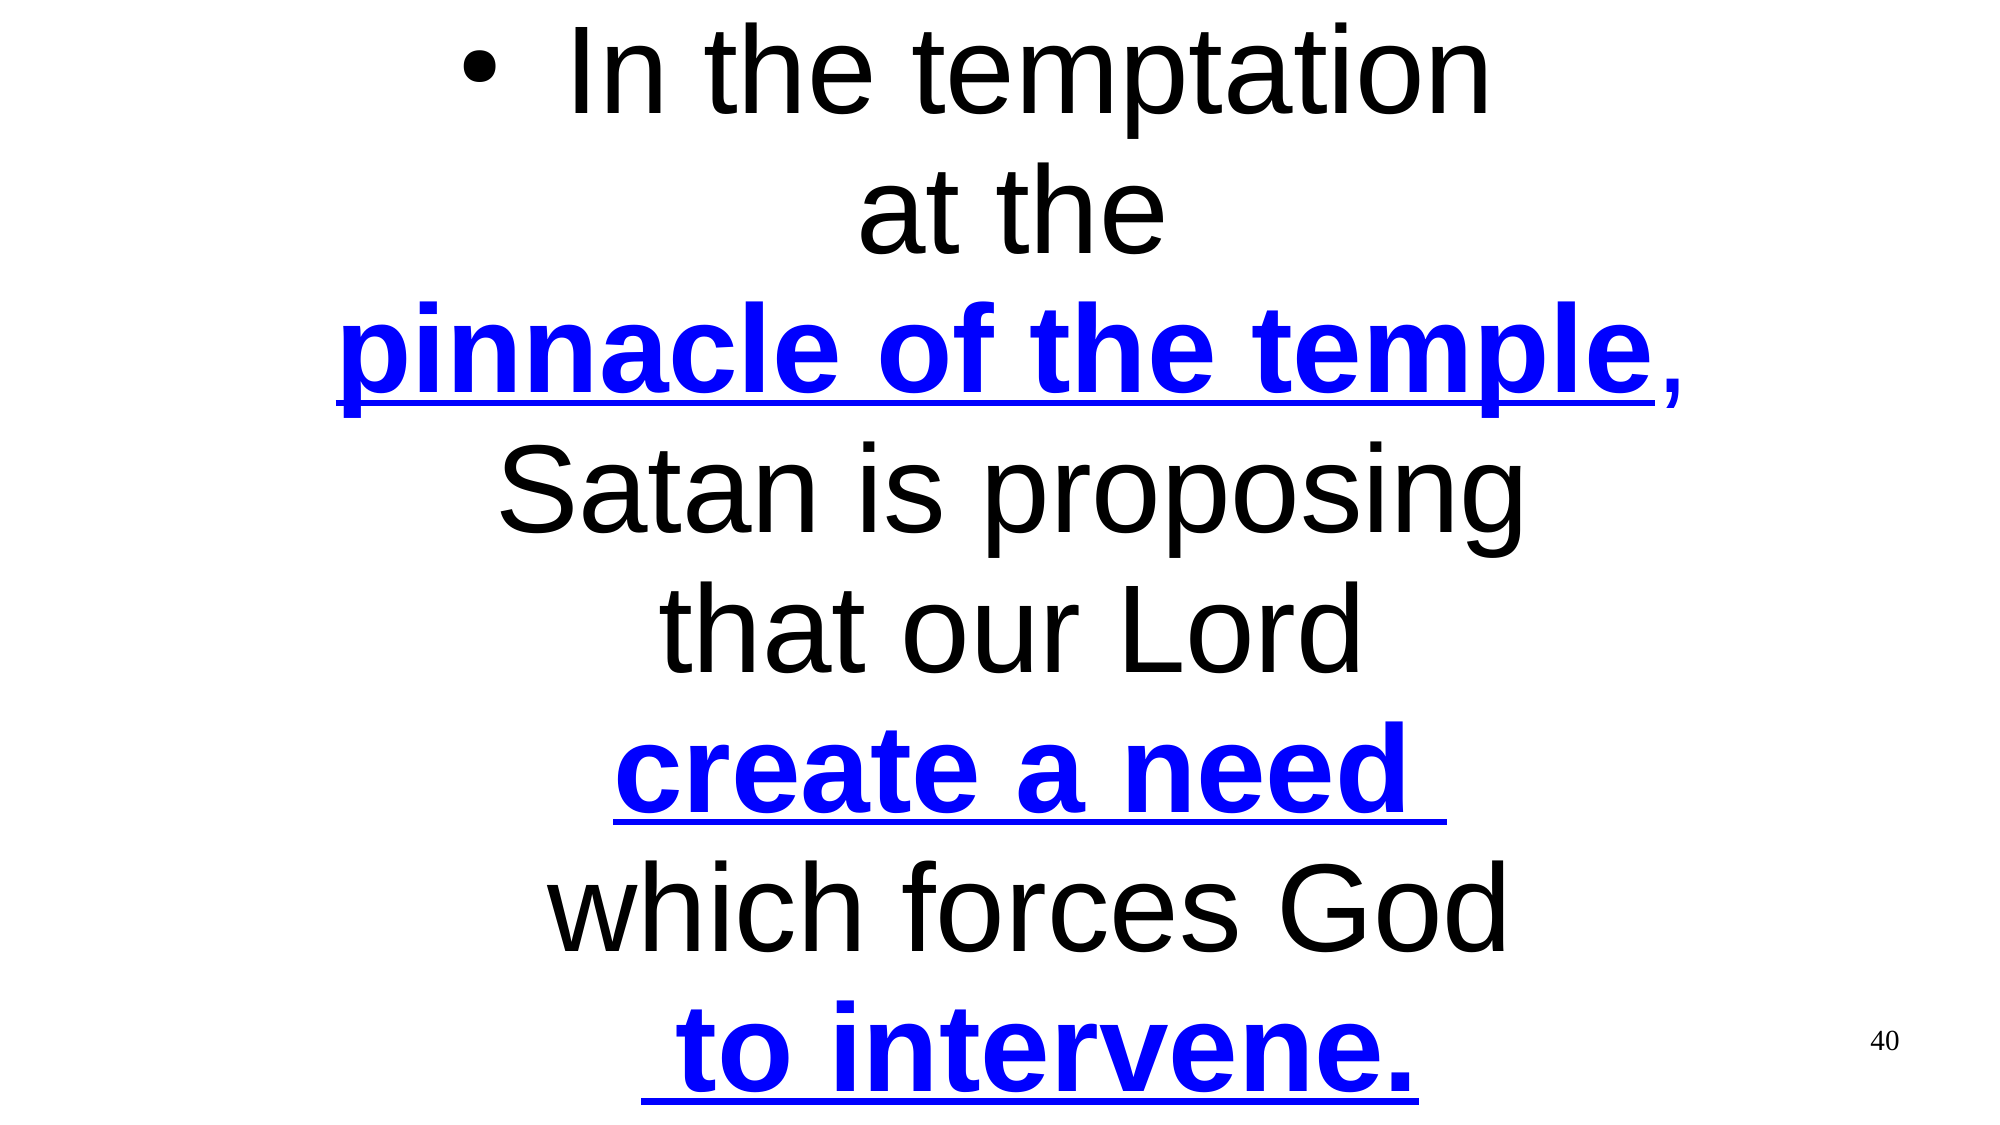

# In the temptation at the pinnacle of the temple, Satan is proposing that our Lord create a need which forces God to intervene.
40